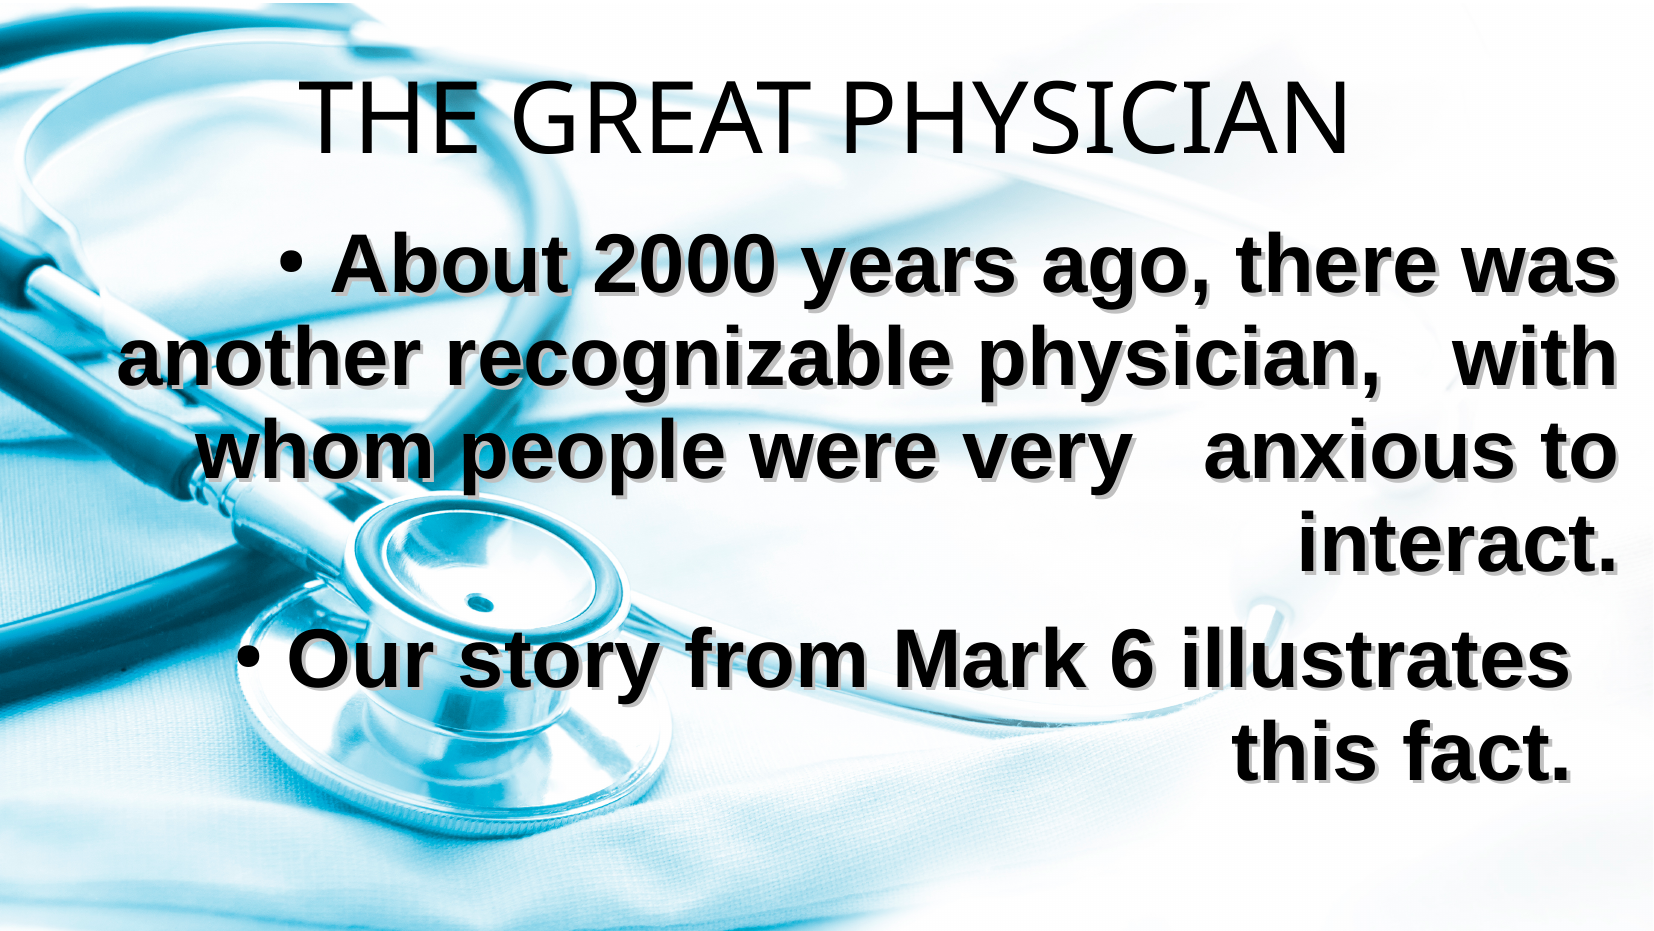

# THE GREAT PHYSICIAN
About 2000 years ago, there was another recognizable physician, with whom people were very anxious to interact.
Our story from Mark 6 illustrates this fact.